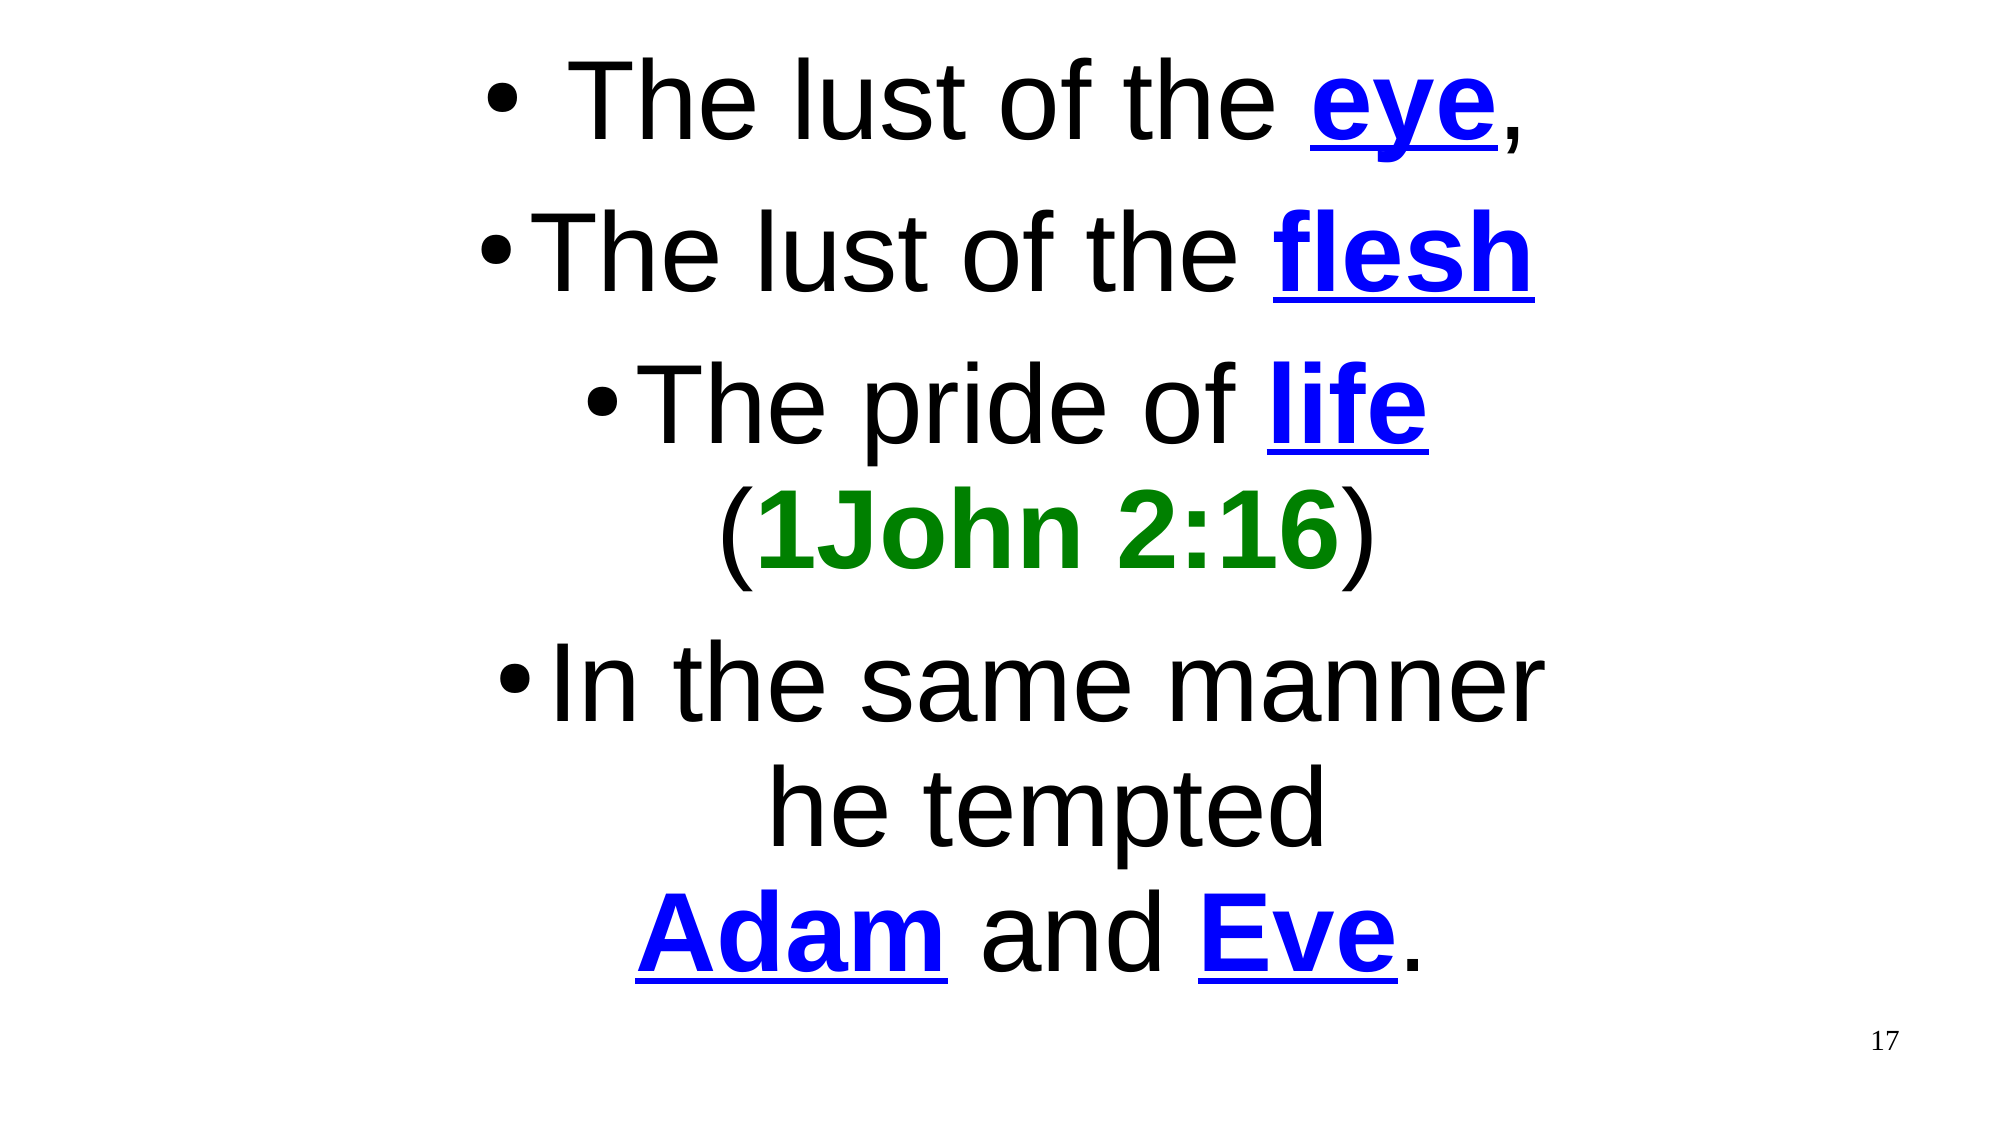

# The lust of the eye,
The lust of the flesh
The pride of life
(1John 2:16)
In the same manner
he tempted
 Adam and Eve.
17